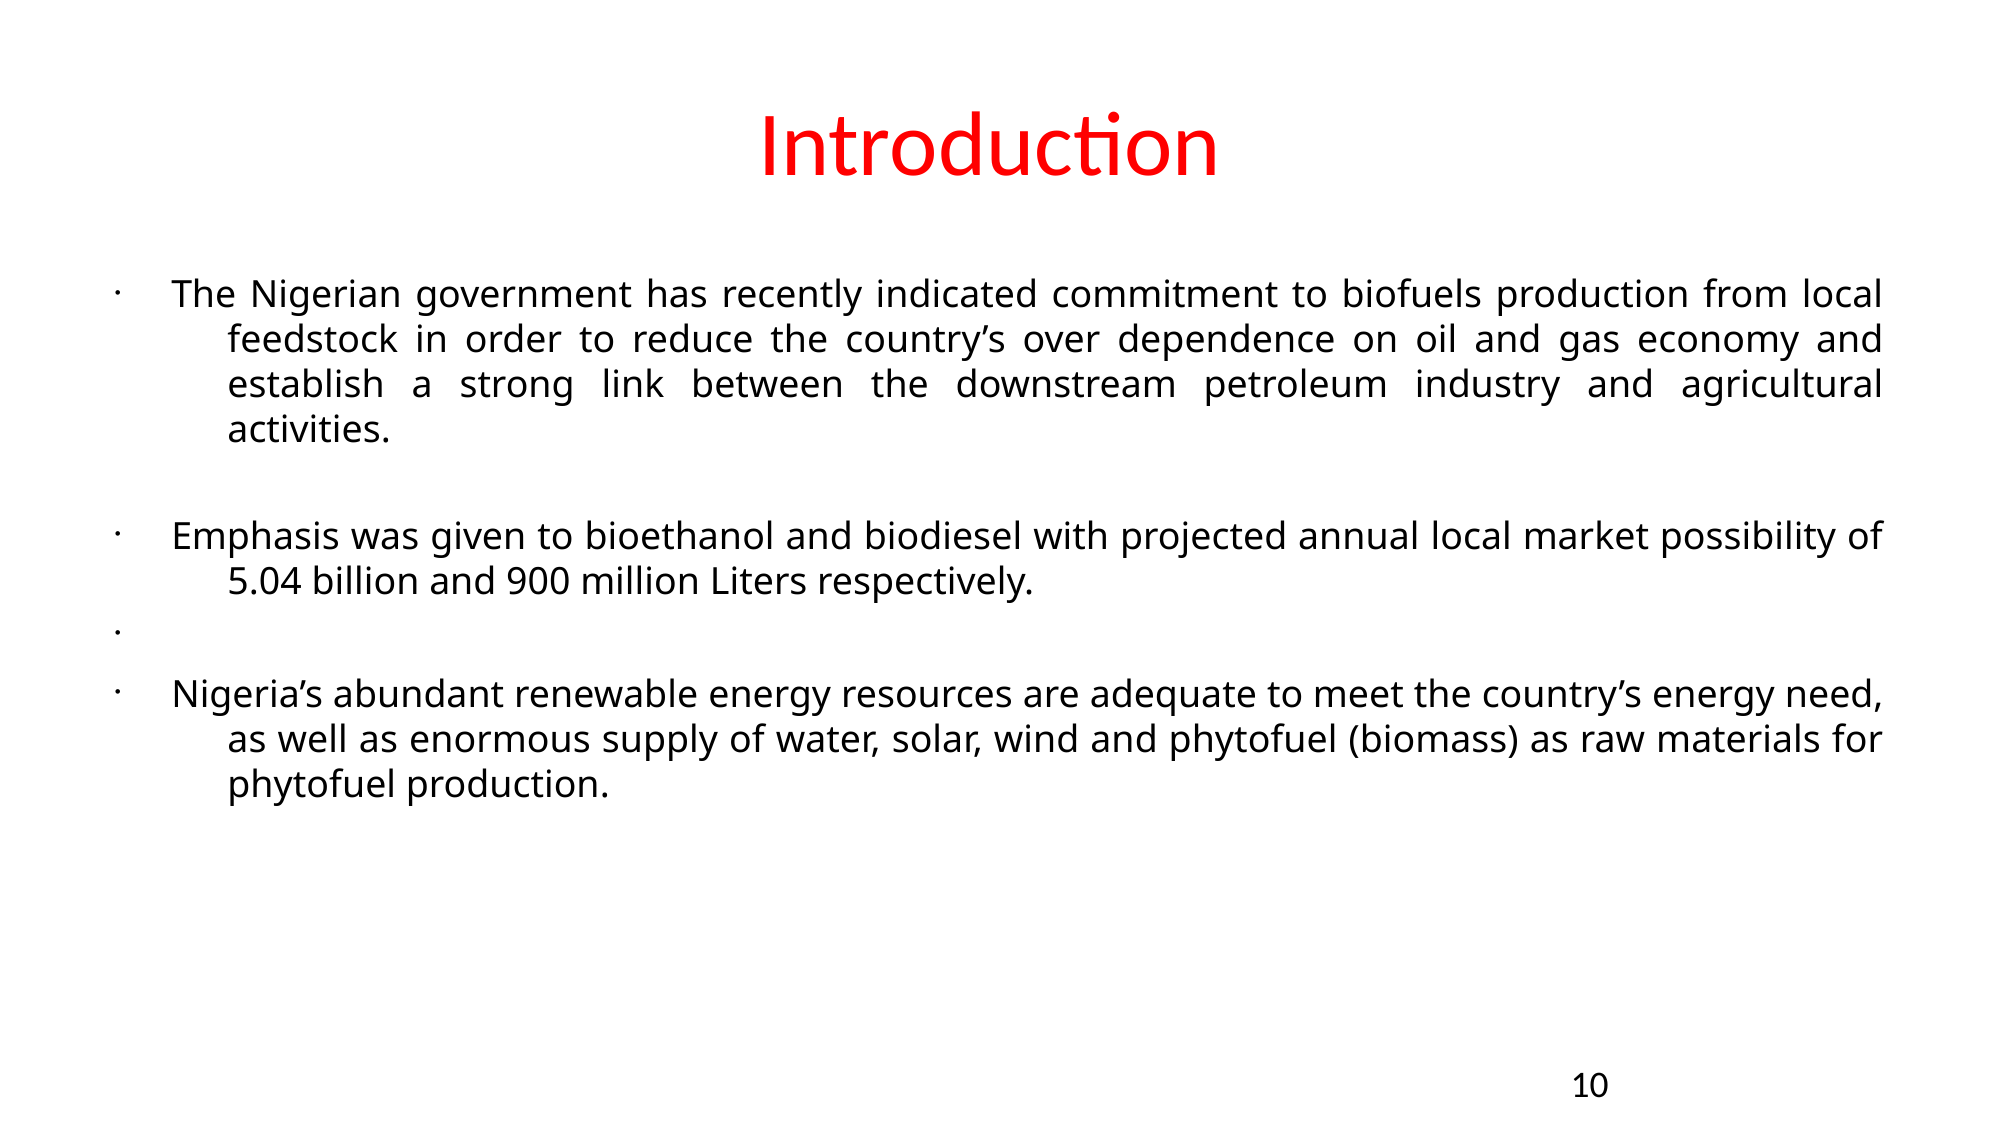

# Introduction
The Nigerian government has recently indicated commitment to biofuels production from local feedstock in order to reduce the country’s over dependence on oil and gas economy and establish a strong link between the downstream petroleum industry and agricultural activities.
Emphasis was given to bioethanol and biodiesel with projected annual local market possibility of 5.04 billion and 900 million Liters respectively.
Nigeria’s abundant renewable energy resources are adequate to meet the country’s energy need, as well as enormous supply of water, solar, wind and phytofuel (biomass) as raw materials for phytofuel production.